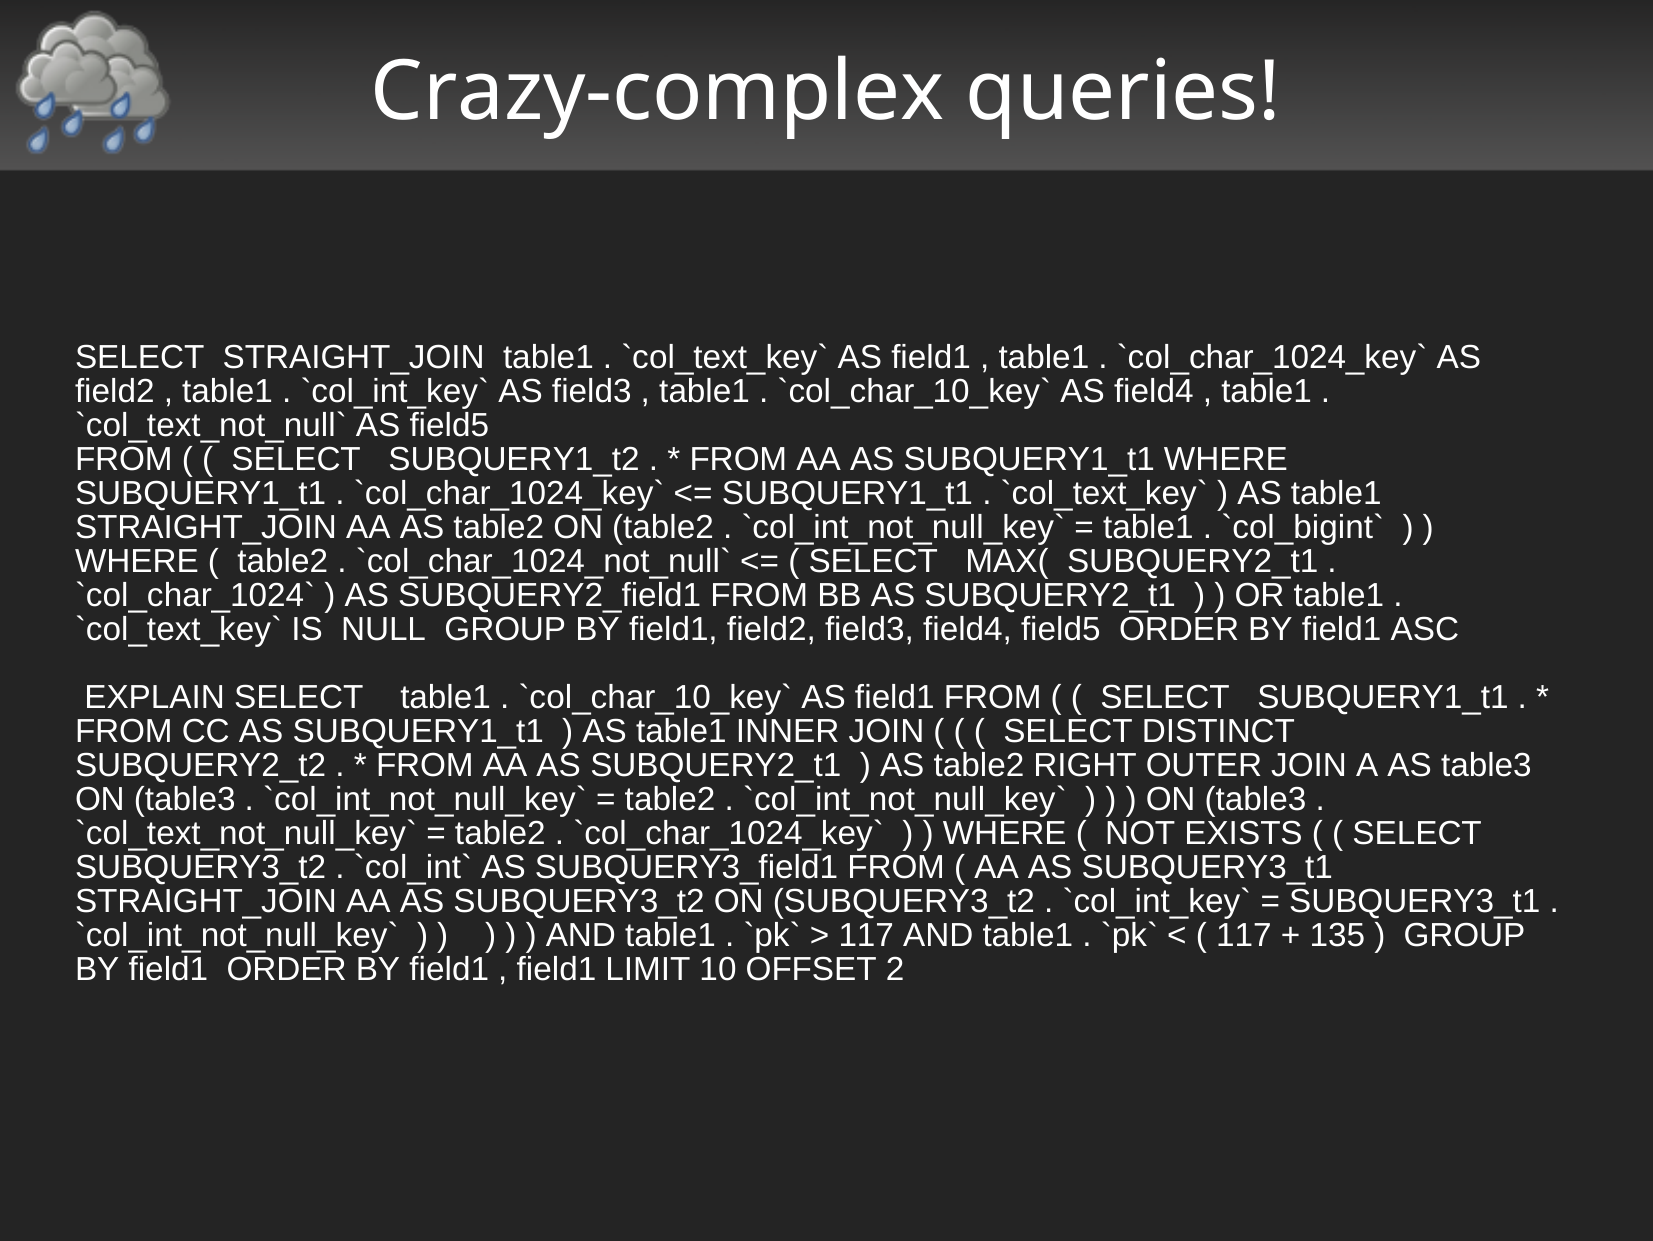

# Crazy-complex queries!
SELECT STRAIGHT_JOIN table1 . `col_text_key` AS field1 , table1 . `col_char_1024_key` AS field2 , table1 . `col_int_key` AS field3 , table1 . `col_char_10_key` AS field4 , table1 . `col_text_not_null` AS field5
FROM ( ( SELECT SUBQUERY1_t2 . * FROM AA AS SUBQUERY1_t1 WHERE SUBQUERY1_t1 . `col_char_1024_key` <= SUBQUERY1_t1 . `col_text_key` ) AS table1 STRAIGHT_JOIN AA AS table2 ON (table2 . `col_int_not_null_key` = table1 . `col_bigint` ) ) WHERE ( table2 . `col_char_1024_not_null` <= ( SELECT MAX( SUBQUERY2_t1 . `col_char_1024` ) AS SUBQUERY2_field1 FROM BB AS SUBQUERY2_t1 ) ) OR table1 . `col_text_key` IS NULL GROUP BY field1, field2, field3, field4, field5 ORDER BY field1 ASC
 EXPLAIN SELECT table1 . `col_char_10_key` AS field1 FROM ( ( SELECT SUBQUERY1_t1 . * FROM CC AS SUBQUERY1_t1 ) AS table1 INNER JOIN ( ( ( SELECT DISTINCT SUBQUERY2_t2 . * FROM AA AS SUBQUERY2_t1 ) AS table2 RIGHT OUTER JOIN A AS table3 ON (table3 . `col_int_not_null_key` = table2 . `col_int_not_null_key` ) ) ) ON (table3 . `col_text_not_null_key` = table2 . `col_char_1024_key` ) ) WHERE ( NOT EXISTS ( ( SELECT SUBQUERY3_t2 . `col_int` AS SUBQUERY3_field1 FROM ( AA AS SUBQUERY3_t1 STRAIGHT_JOIN AA AS SUBQUERY3_t2 ON (SUBQUERY3_t2 . `col_int_key` = SUBQUERY3_t1 . `col_int_not_null_key` ) ) ) ) ) AND table1 . `pk` > 117 AND table1 . `pk` < ( 117 + 135 ) GROUP BY field1 ORDER BY field1 , field1 LIMIT 10 OFFSET 2